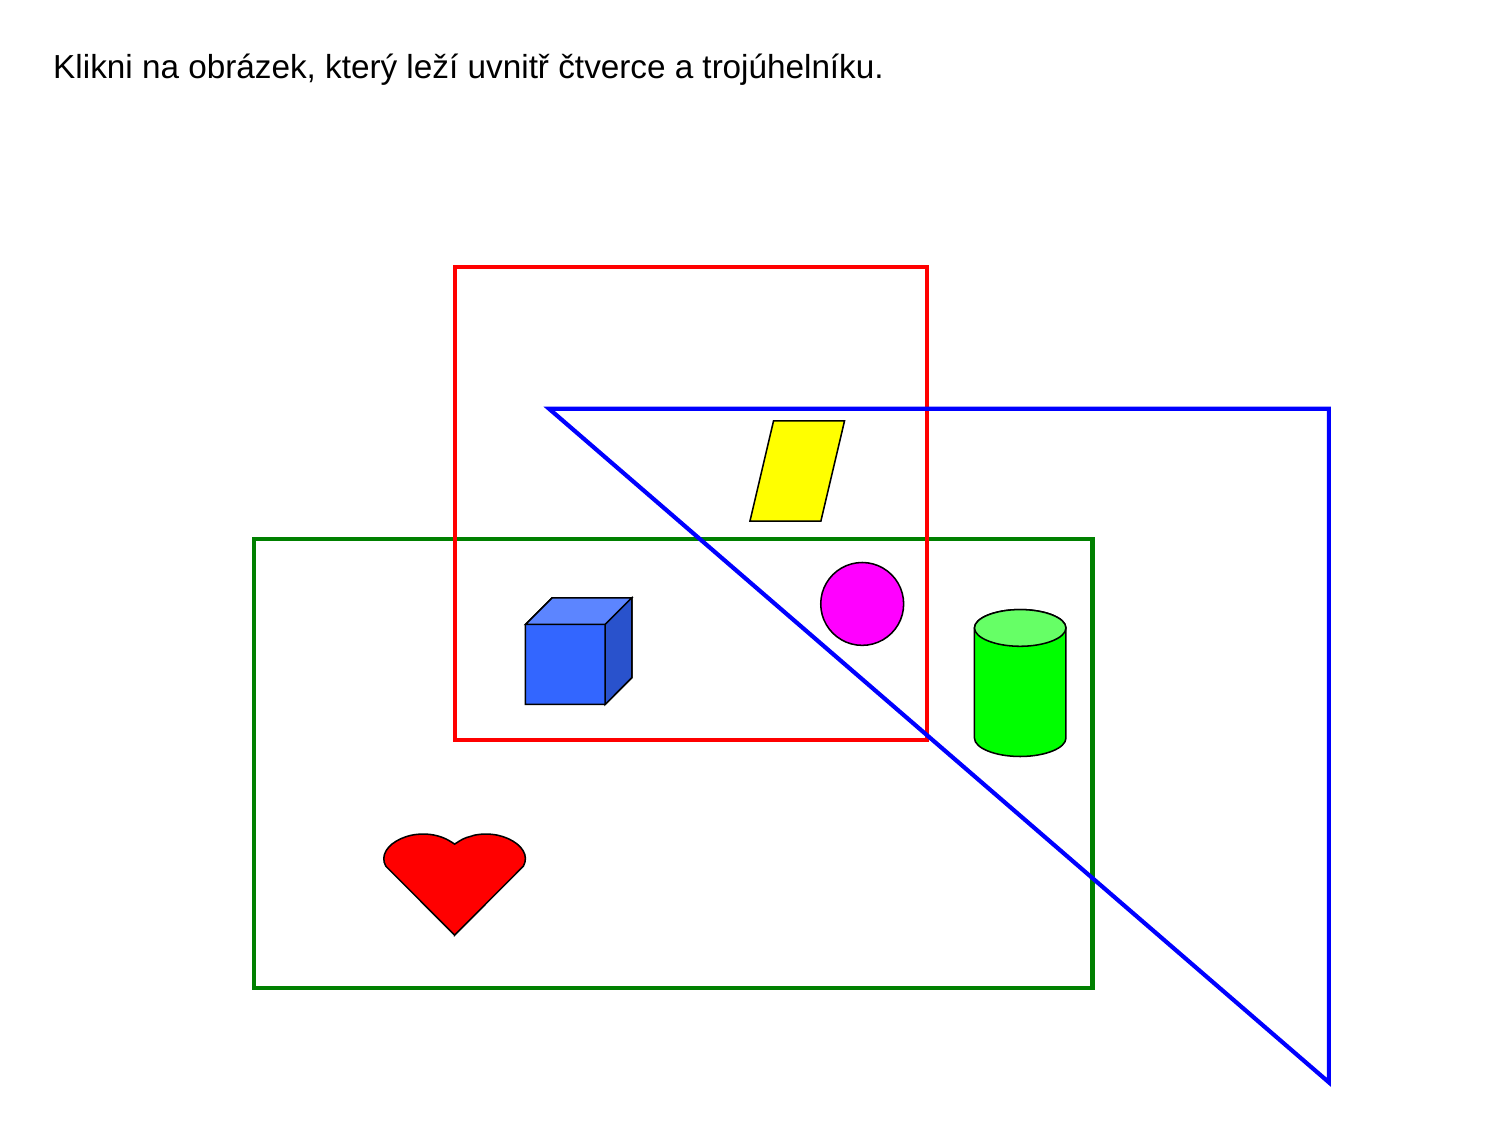

Klikni na obrázek, který leží uvnitř čtverce a trojúhelníku.